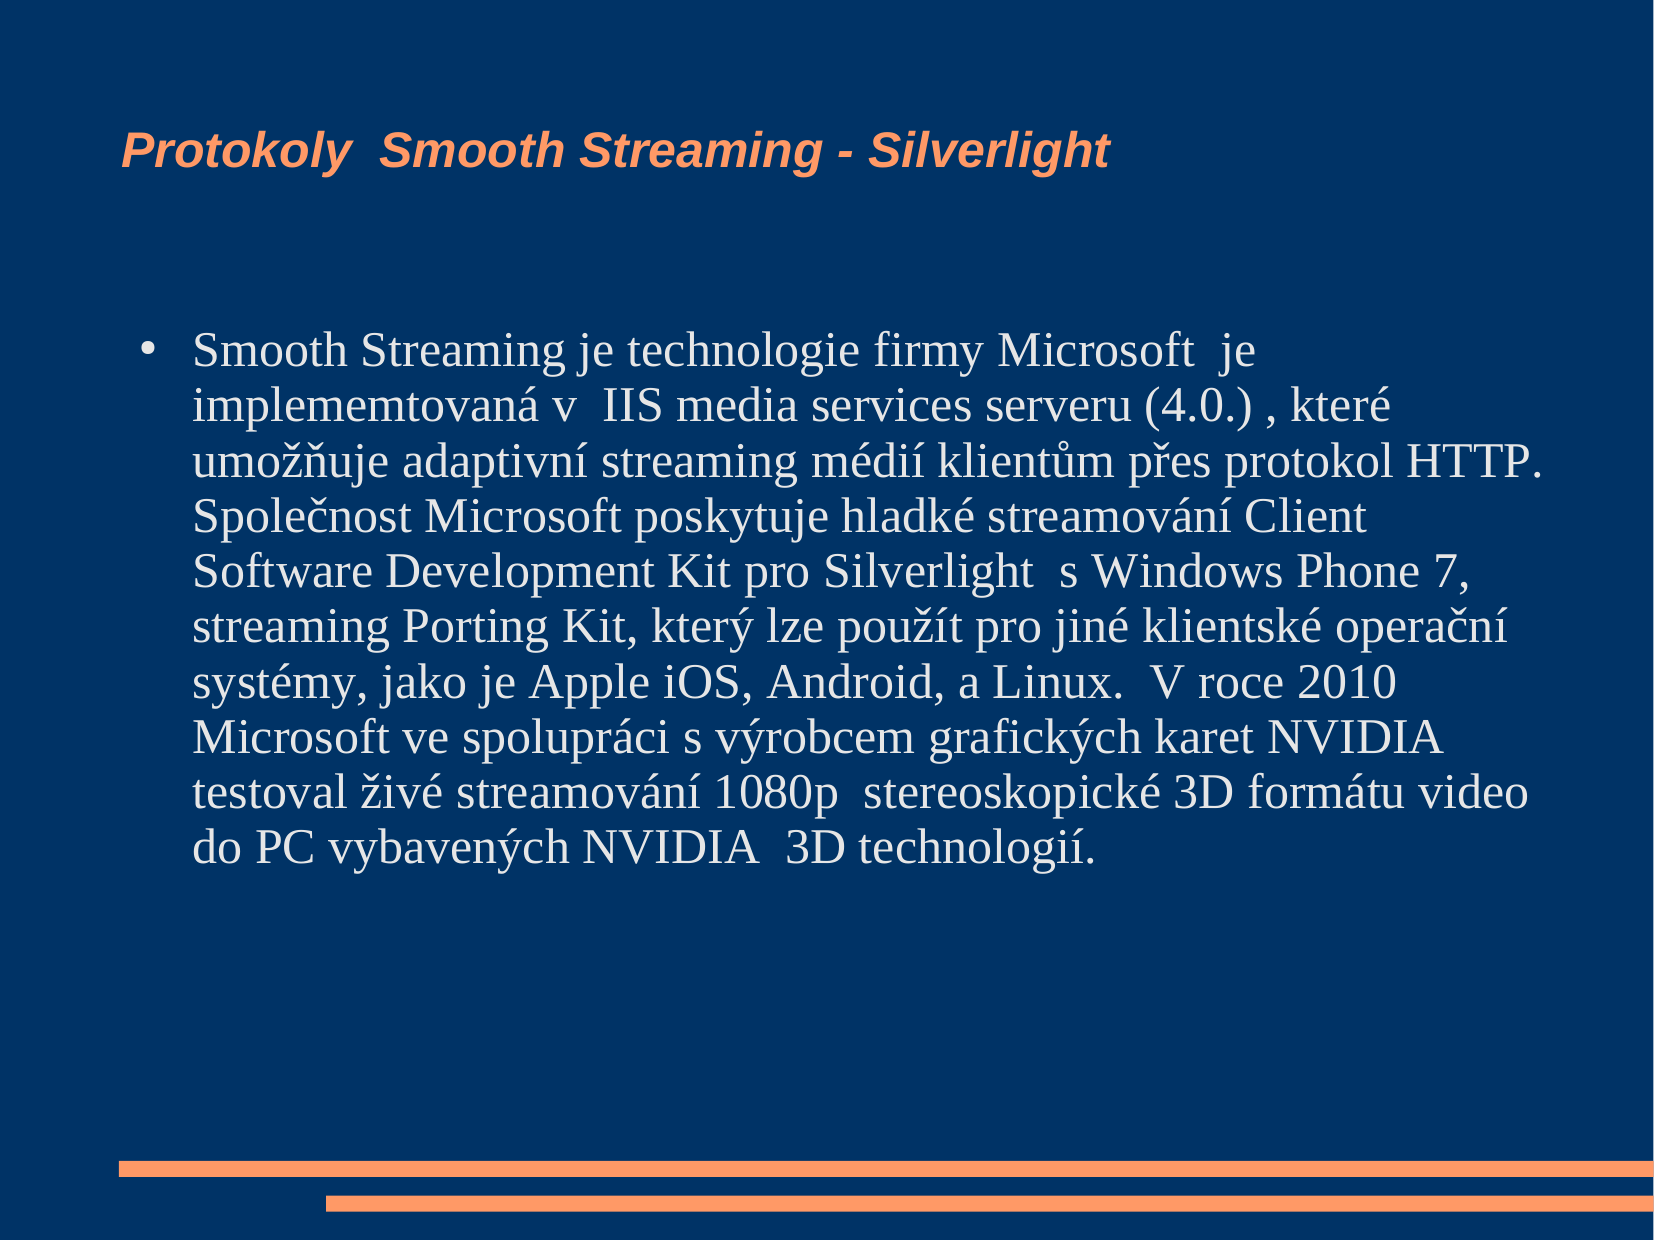

# Protokoly Smooth Streaming - Silverlight
Smooth Streaming je technologie firmy Microsoft je implememtovaná v IIS media services serveru (4.0.) , které umožňuje adaptivní streaming médií klientům přes protokol HTTP. Společnost Microsoft poskytuje hladké streamování Client Software Development Kit pro Silverlight s Windows Phone 7, streaming Porting Kit, který lze použít pro jiné klientské operační systémy, jako je Apple iOS, Android, a Linux. V roce 2010 Microsoft ve spolupráci s výrobcem grafických karet NVIDIA testoval živé streamování 1080p stereoskopické 3D formátu video do PC vybavených NVIDIA 3D technologií.